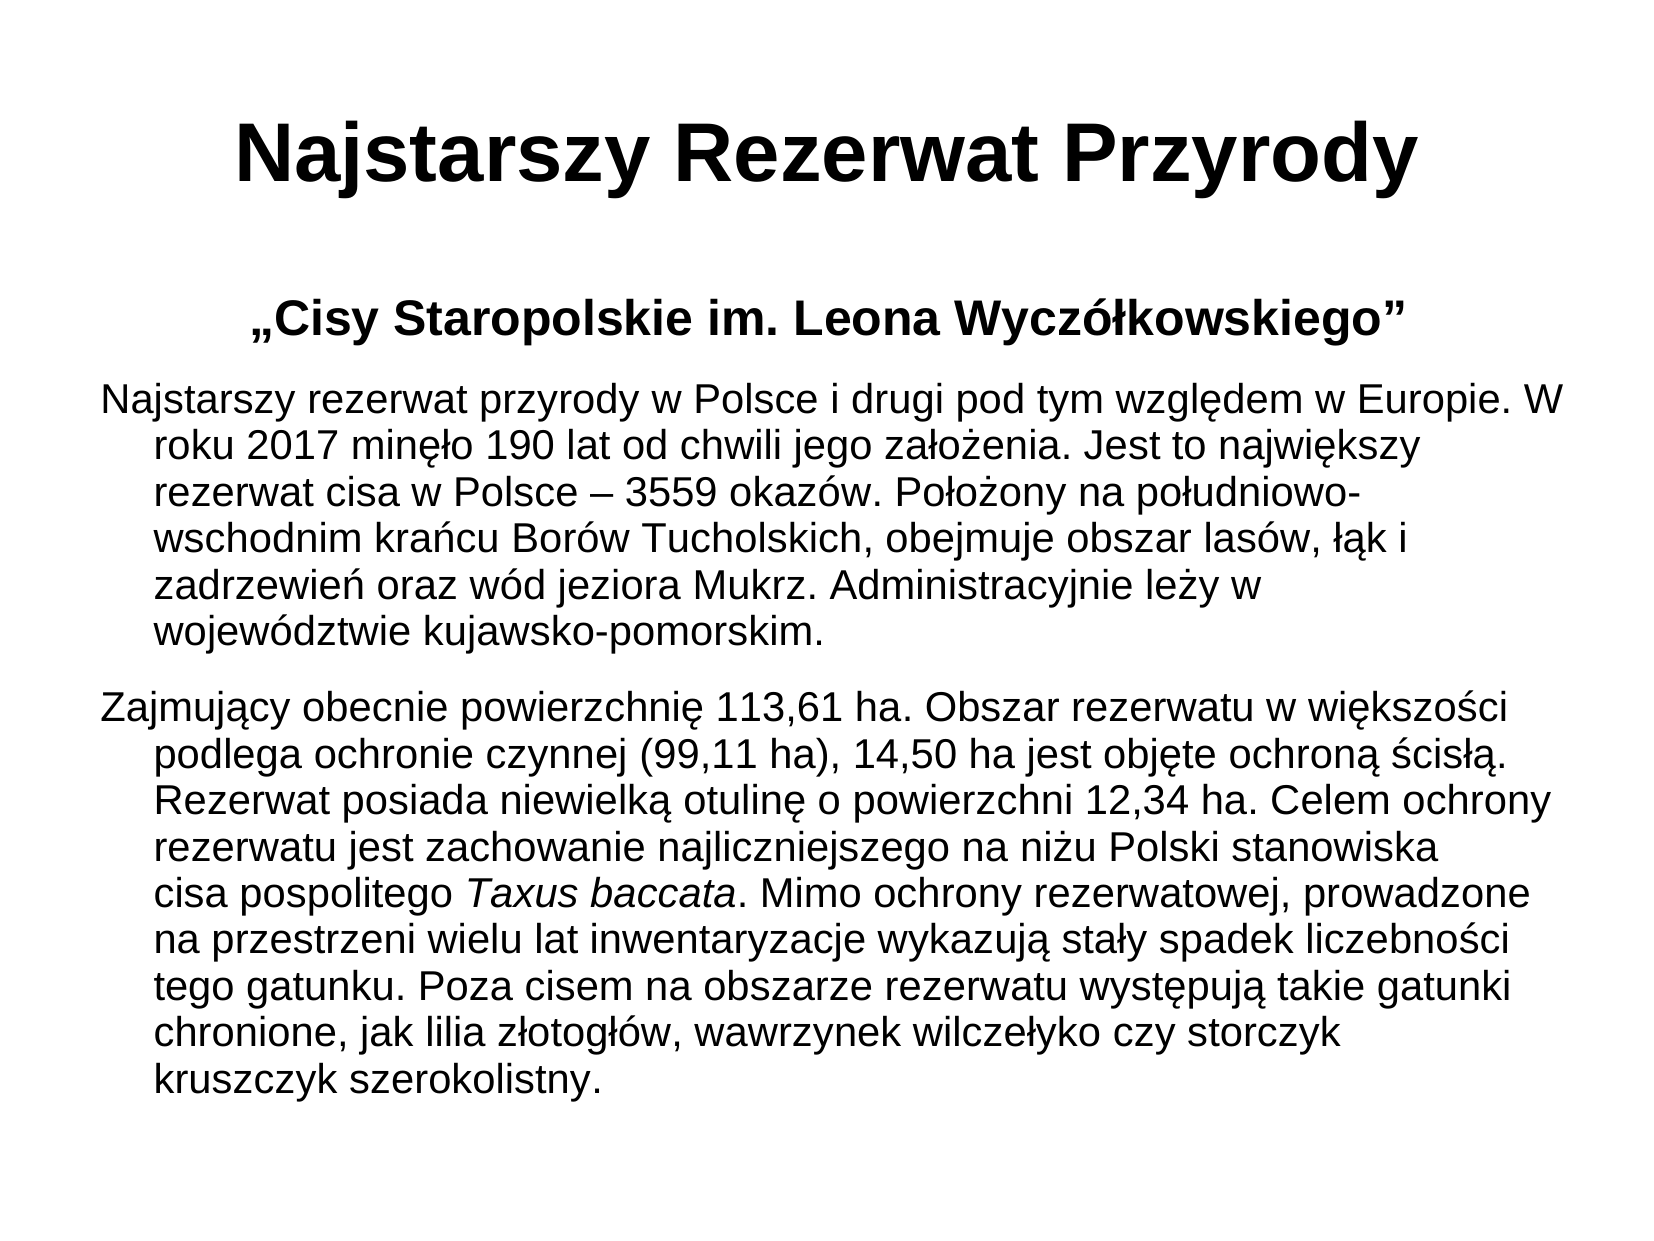

# Najstarszy Rezerwat Przyrody
„Cisy Staropolskie im. Leona Wyczółkowskiego”
Najstarszy rezerwat przyrody w Polsce i drugi pod tym względem w Europie. W roku 2017 minęło 190 lat od chwili jego założenia. Jest to największy rezerwat cisa w Polsce – 3559 okazów. Położony na południowo-wschodnim krańcu Borów Tucholskich, obejmuje obszar lasów, łąk i zadrzewień oraz wód jeziora Mukrz. Administracyjnie leży w województwie kujawsko-pomorskim.
Zajmujący obecnie powierzchnię 113,61 ha. Obszar rezerwatu w większości podlega ochronie czynnej (99,11 ha), 14,50 ha jest objęte ochroną ścisłą. Rezerwat posiada niewielką otulinę o powierzchni 12,34 ha. Celem ochrony rezerwatu jest zachowanie najliczniejszego na niżu Polski stanowiska cisa pospolitego Taxus baccata. Mimo ochrony rezerwatowej, prowadzone na przestrzeni wielu lat inwentaryzacje wykazują stały spadek liczebności tego gatunku. Poza cisem na obszarze rezerwatu występują takie gatunki chronione, jak lilia złotogłów, wawrzynek wilczełyko czy storczyk kruszczyk szerokolistny.